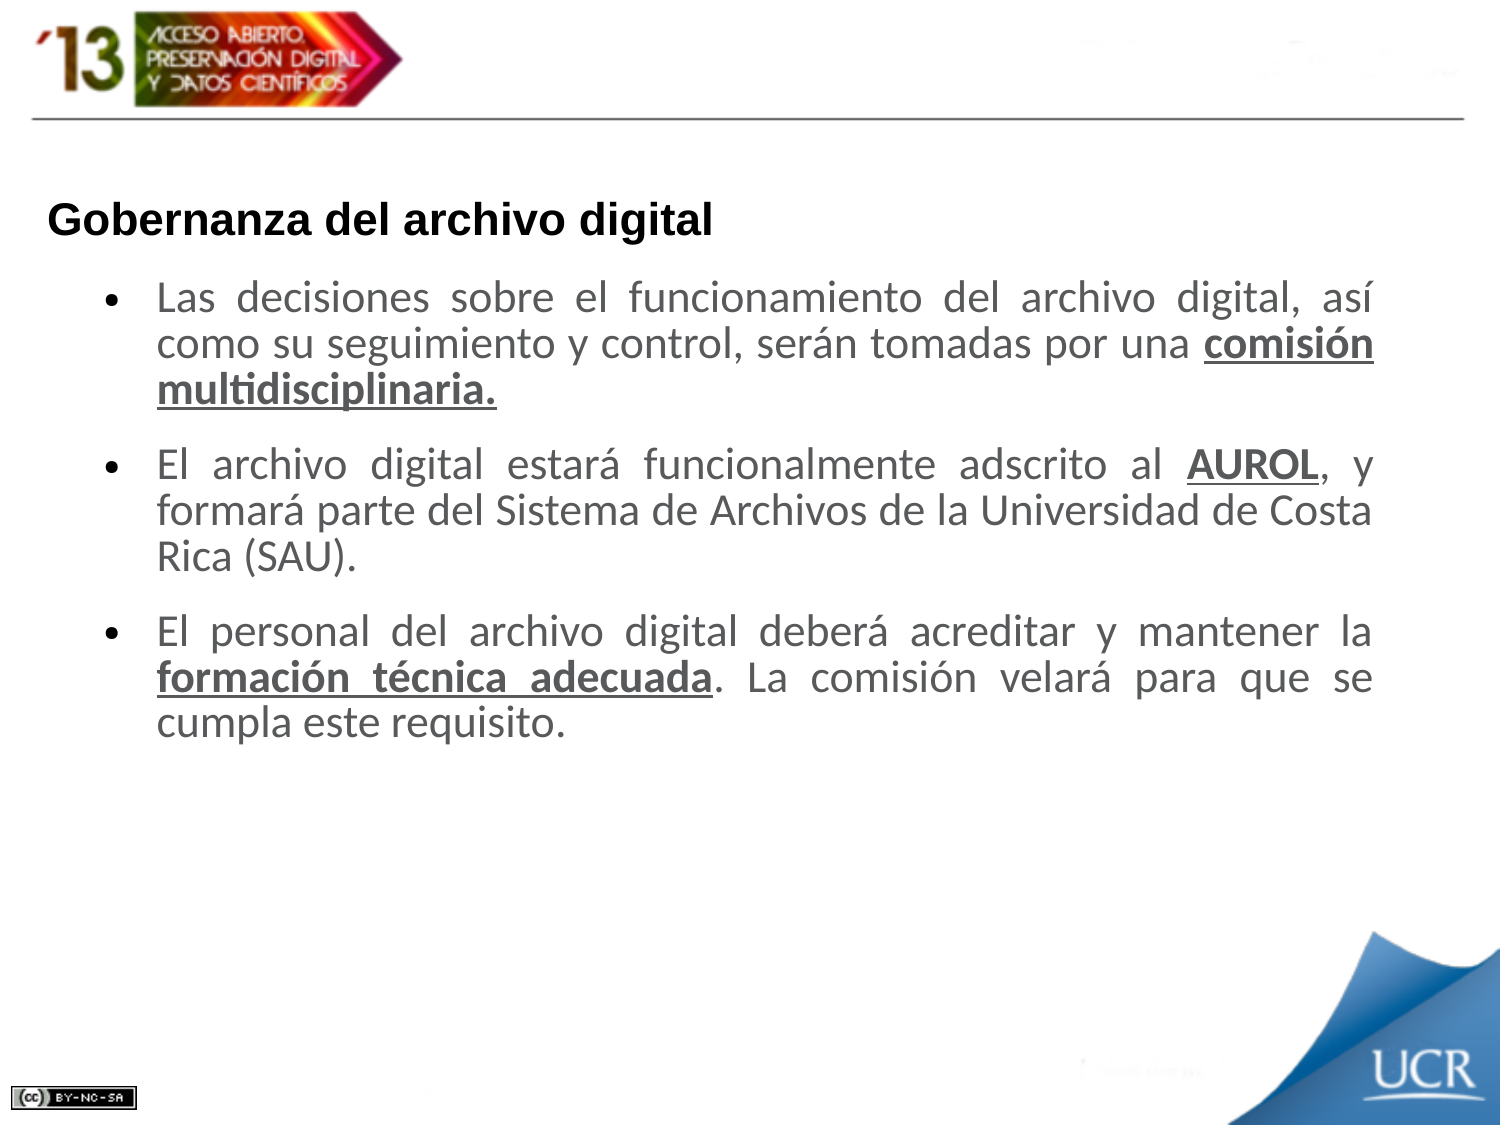

Gobernanza del archivo digital
# Las decisiones sobre el funcionamiento del archivo digital, así como su seguimiento y control, serán tomadas por una comisión multidisciplinaria.
El archivo digital estará funcionalmente adscrito al AUROL, y formará parte del Sistema de Archivos de la Universidad de Costa Rica (SAU).
El personal del archivo digital deberá acreditar y mantener la formación técnica adecuada. La comisión velará para que se cumpla este requisito.